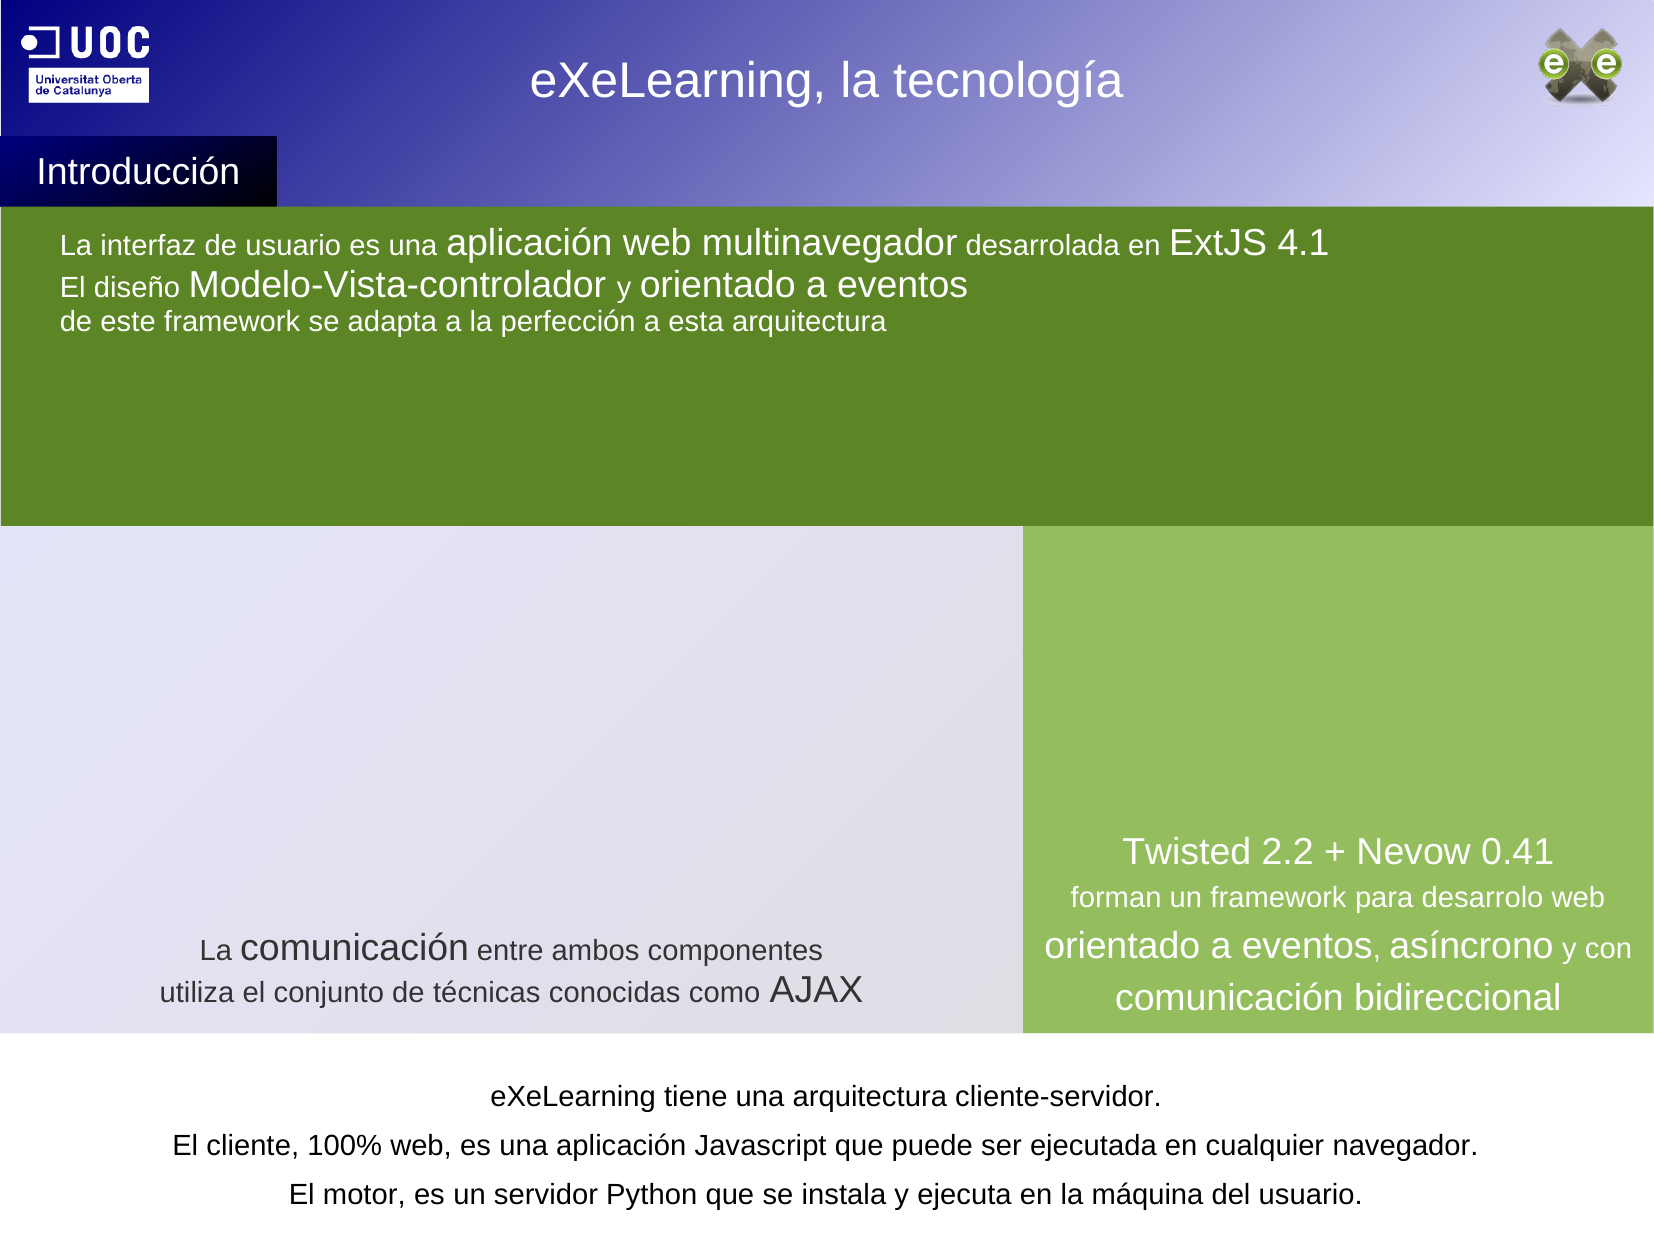

eXeLearning, la tecnología
Introducción
La interfaz de usuario es una aplicación web multinavegador desarrolada en ExtJS 4.1
El diseño Modelo-Vista-controlador y orientado a eventos
de este framework se adapta a la perfección a esta arquitectura
Twisted 2.2 + Nevow 0.41
forman un framework para desarrolo web
orientado a eventos, asíncrono y con
comunicación bidireccional
La comunicación entre ambos componentes
utiliza el conjunto de técnicas conocidas como AJAX
eXeLearning tiene una arquitectura cliente-servidor.
El cliente, 100% web, es una aplicación Javascript que puede ser ejecutada en cualquier navegador.
El motor, es un servidor Python que se instala y ejecuta en la máquina del usuario.